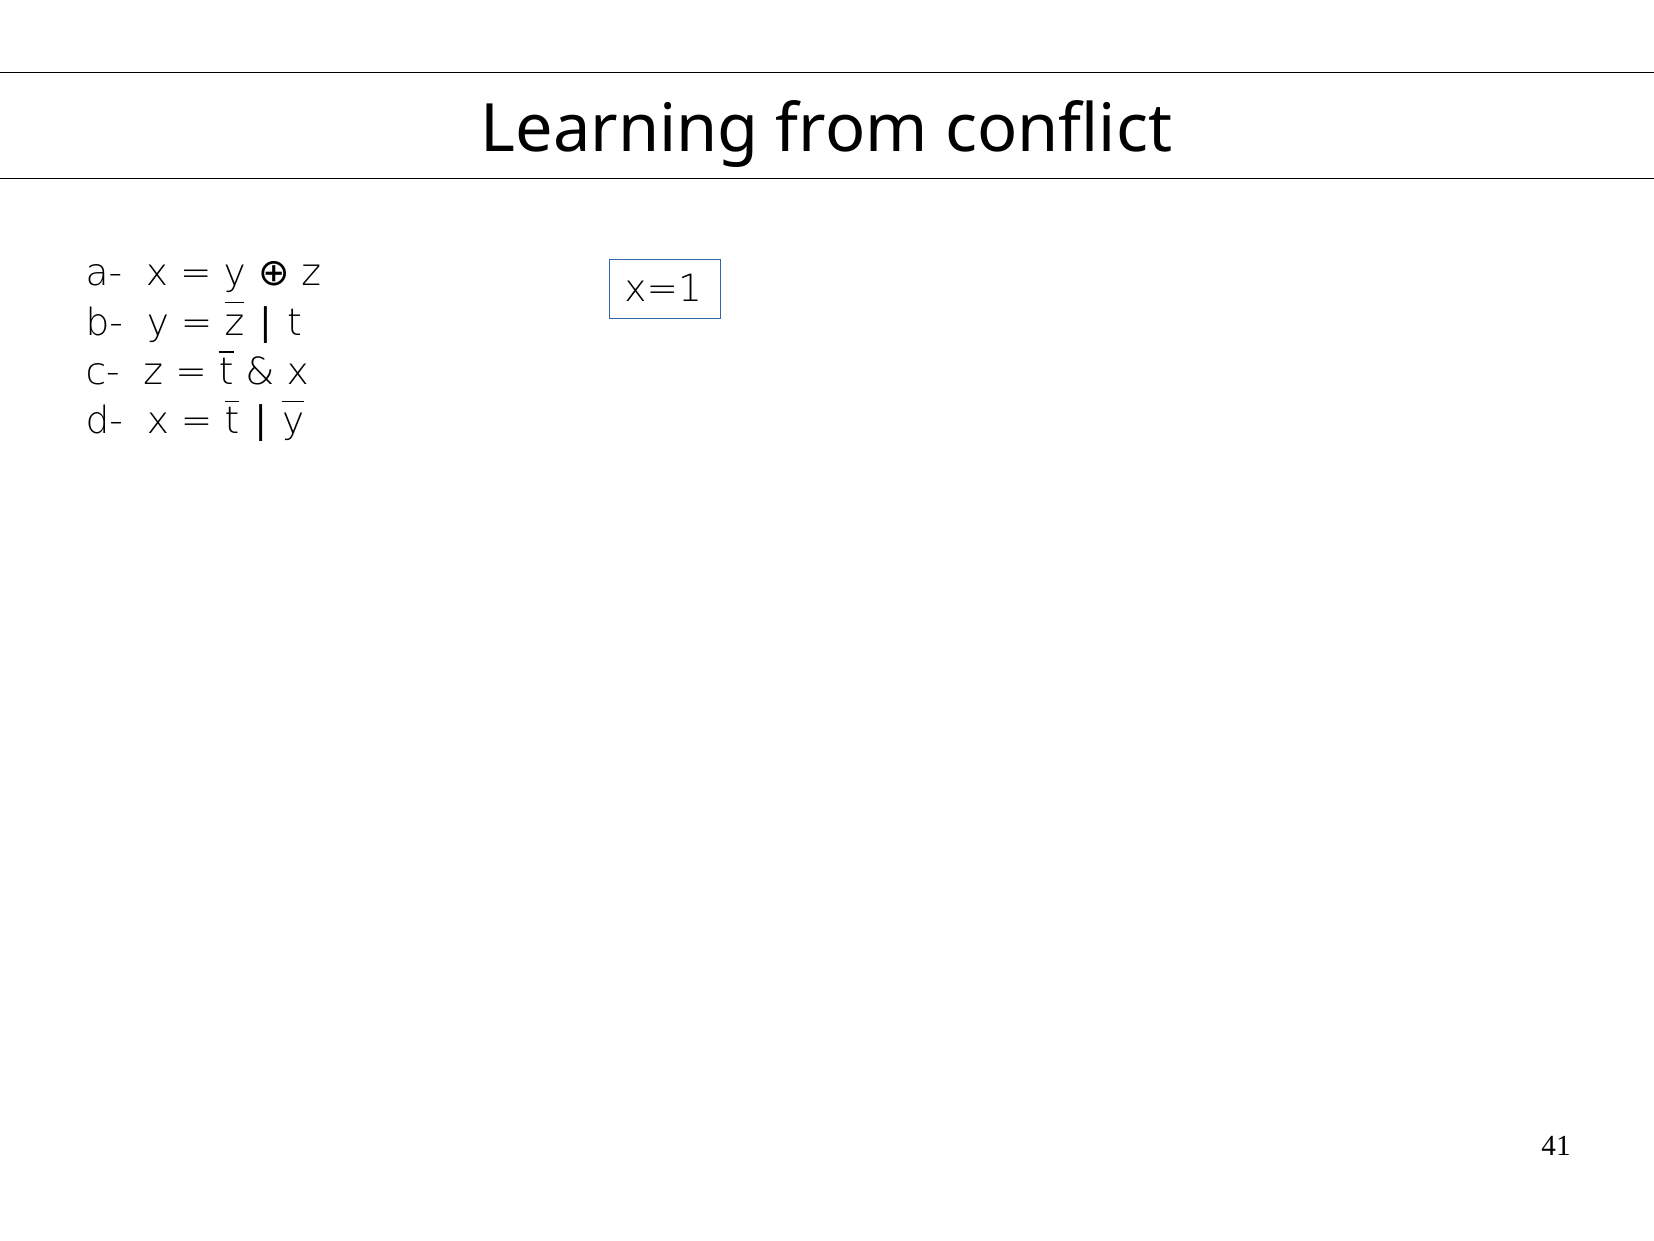

Nothing happens
⋈⊕⋁⋀⇒∣≪≫∈
Learning from conflict
a- x = y ⊕ z
b- y = z ∣ t
c- z = t & x
d- x = t ∣ y
x=1
41